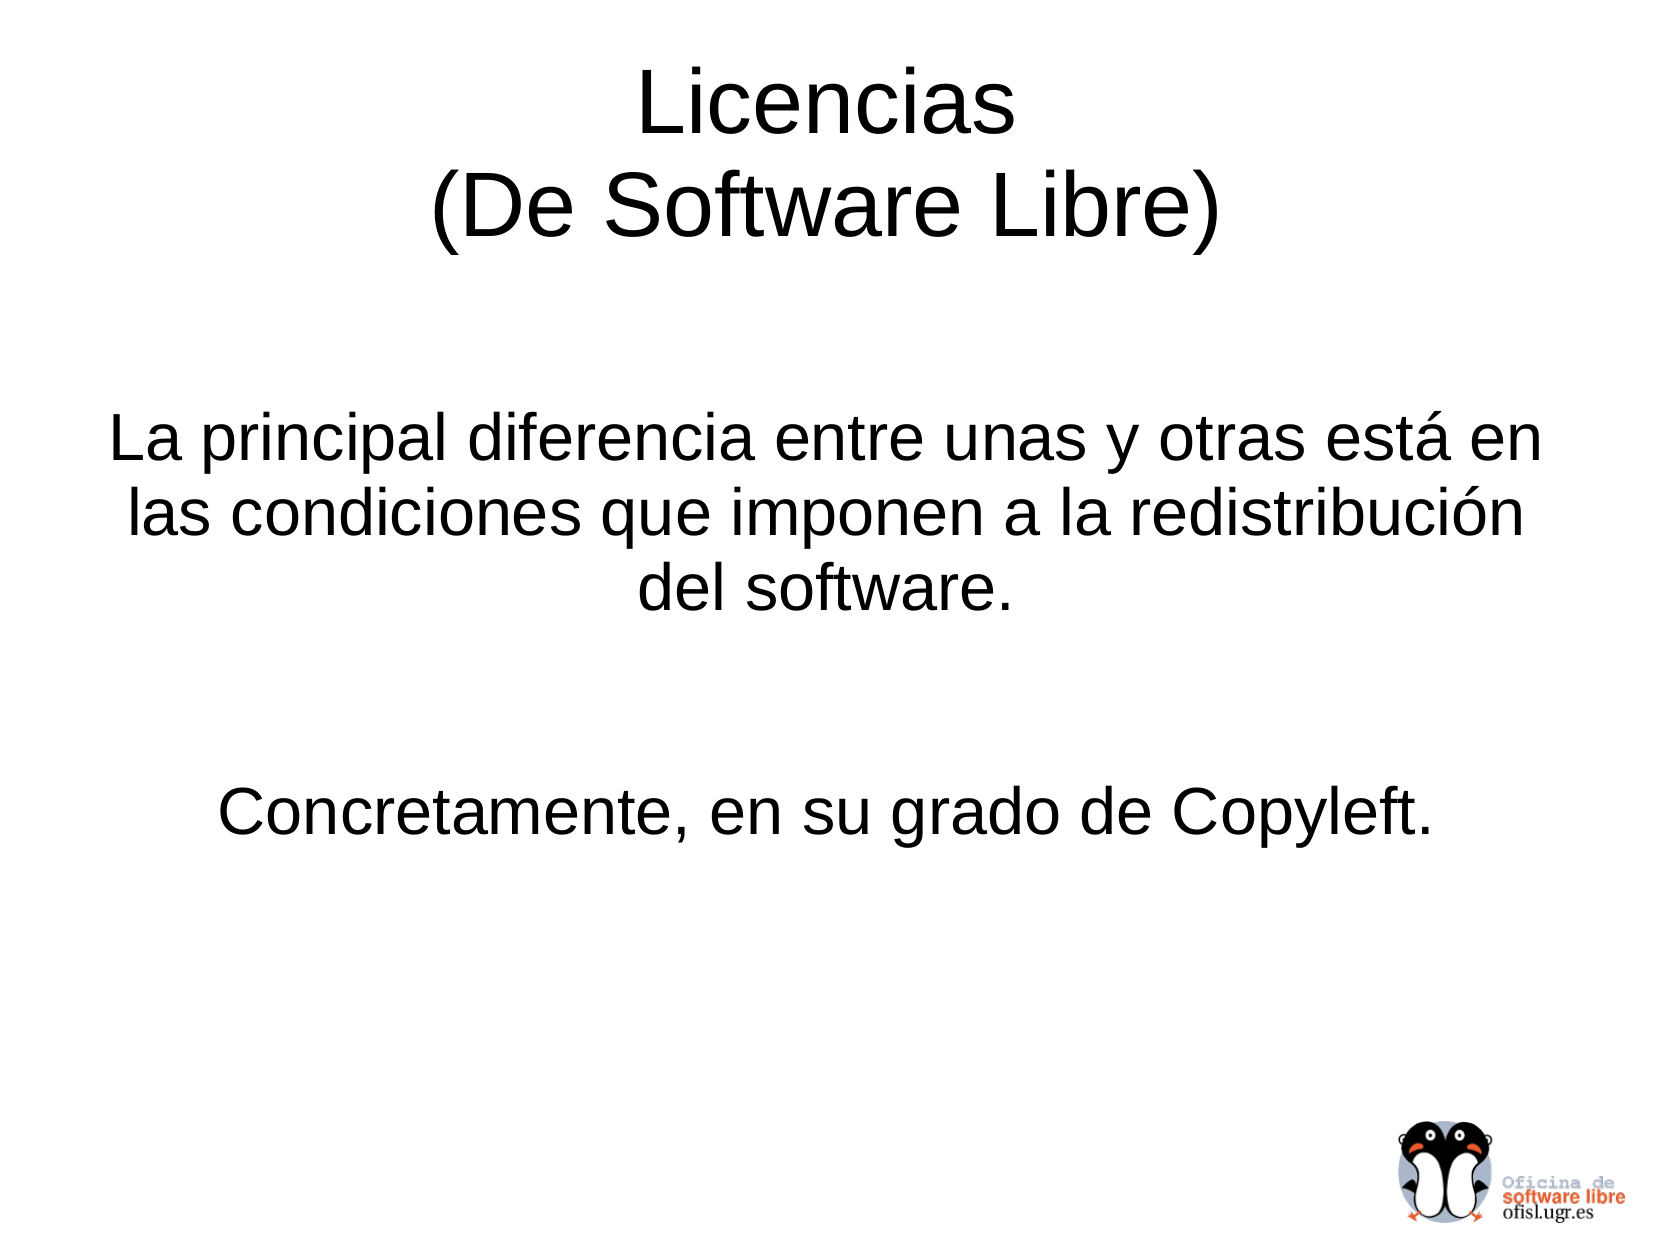

# Licencias (De Software Libre)
La principal diferencia entre unas y otras está en las condiciones que imponen a la redistribución del software.
Concretamente, en su grado de Copyleft.